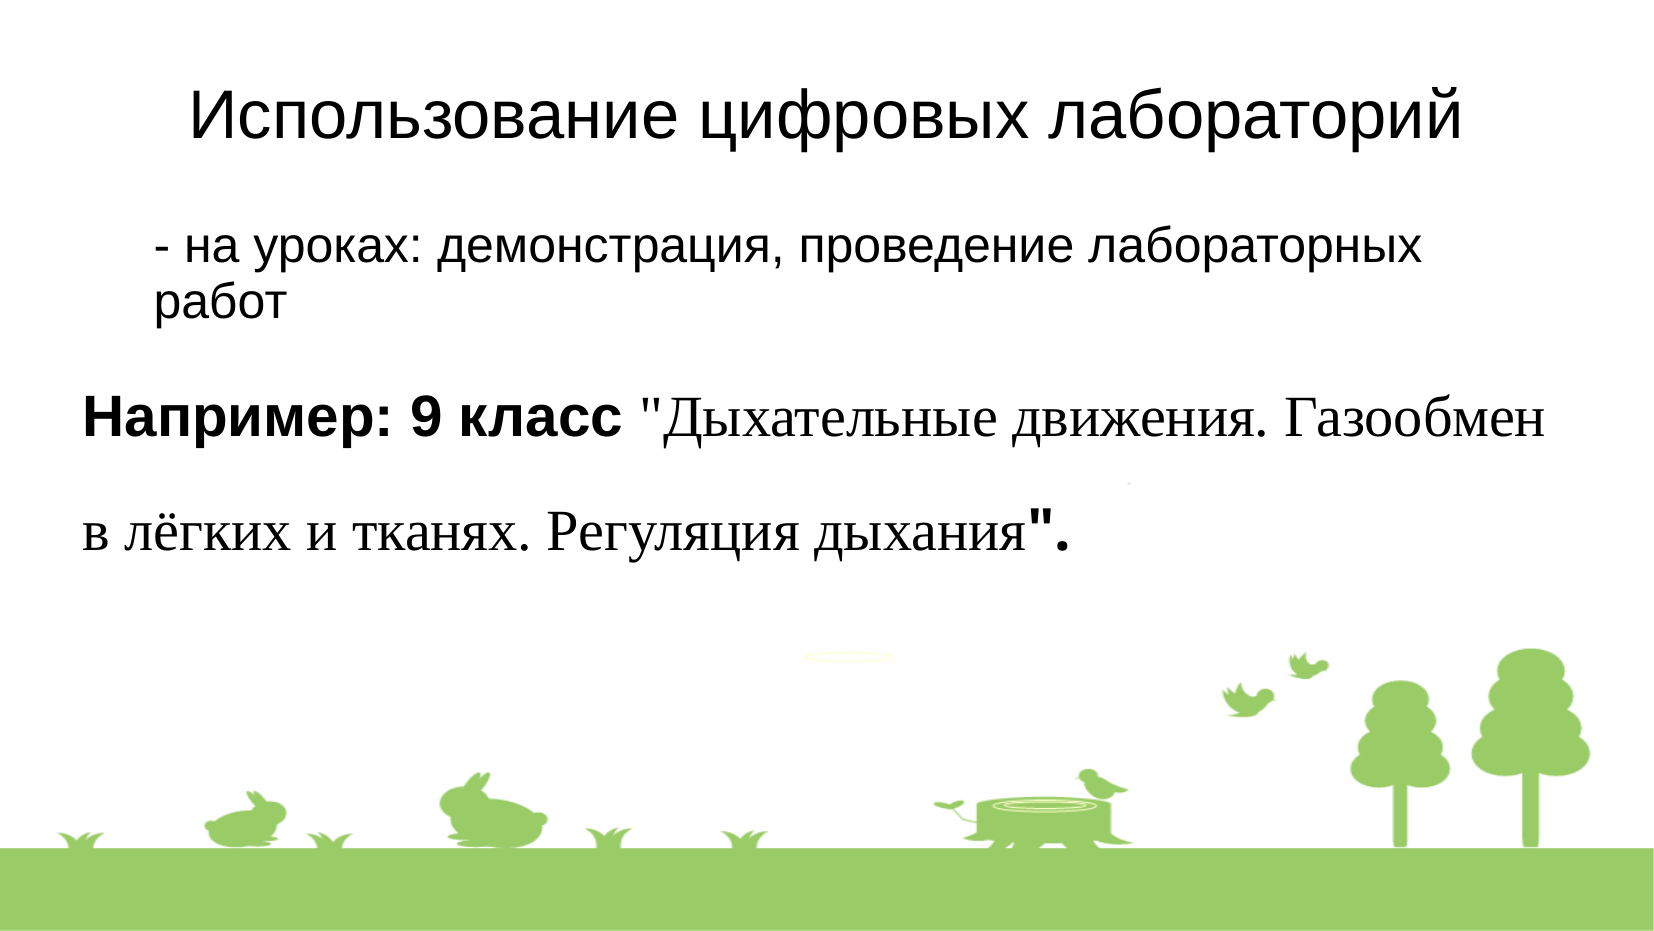

# Использование цифровых лабораторий
- на уроках: демонстрация, проведение лабораторных работ
Например: 9 класс "Дыхательные движения. Газообмен в лёгких и тканях. Регуляция дыхания".